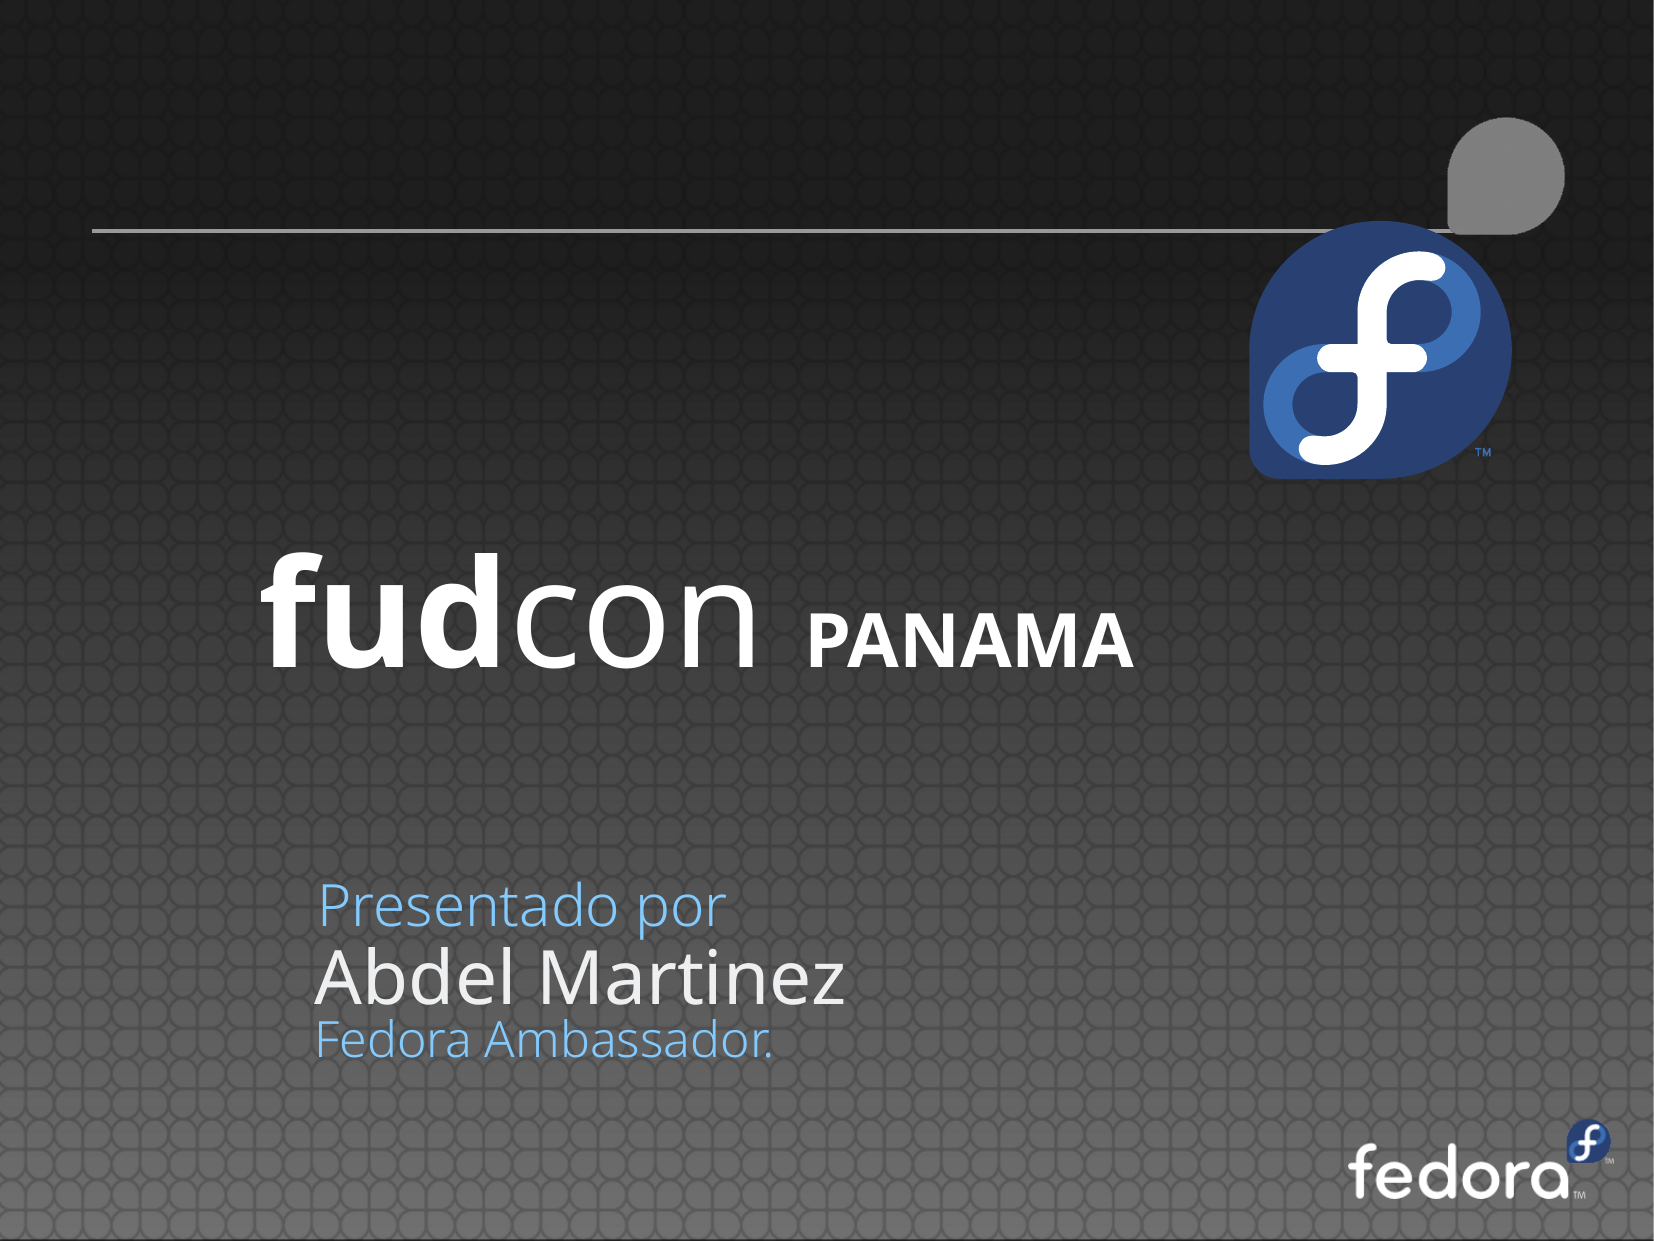

fudcon PANAMA
Presentado por
Abdel Martinez
Fedora Ambassador.